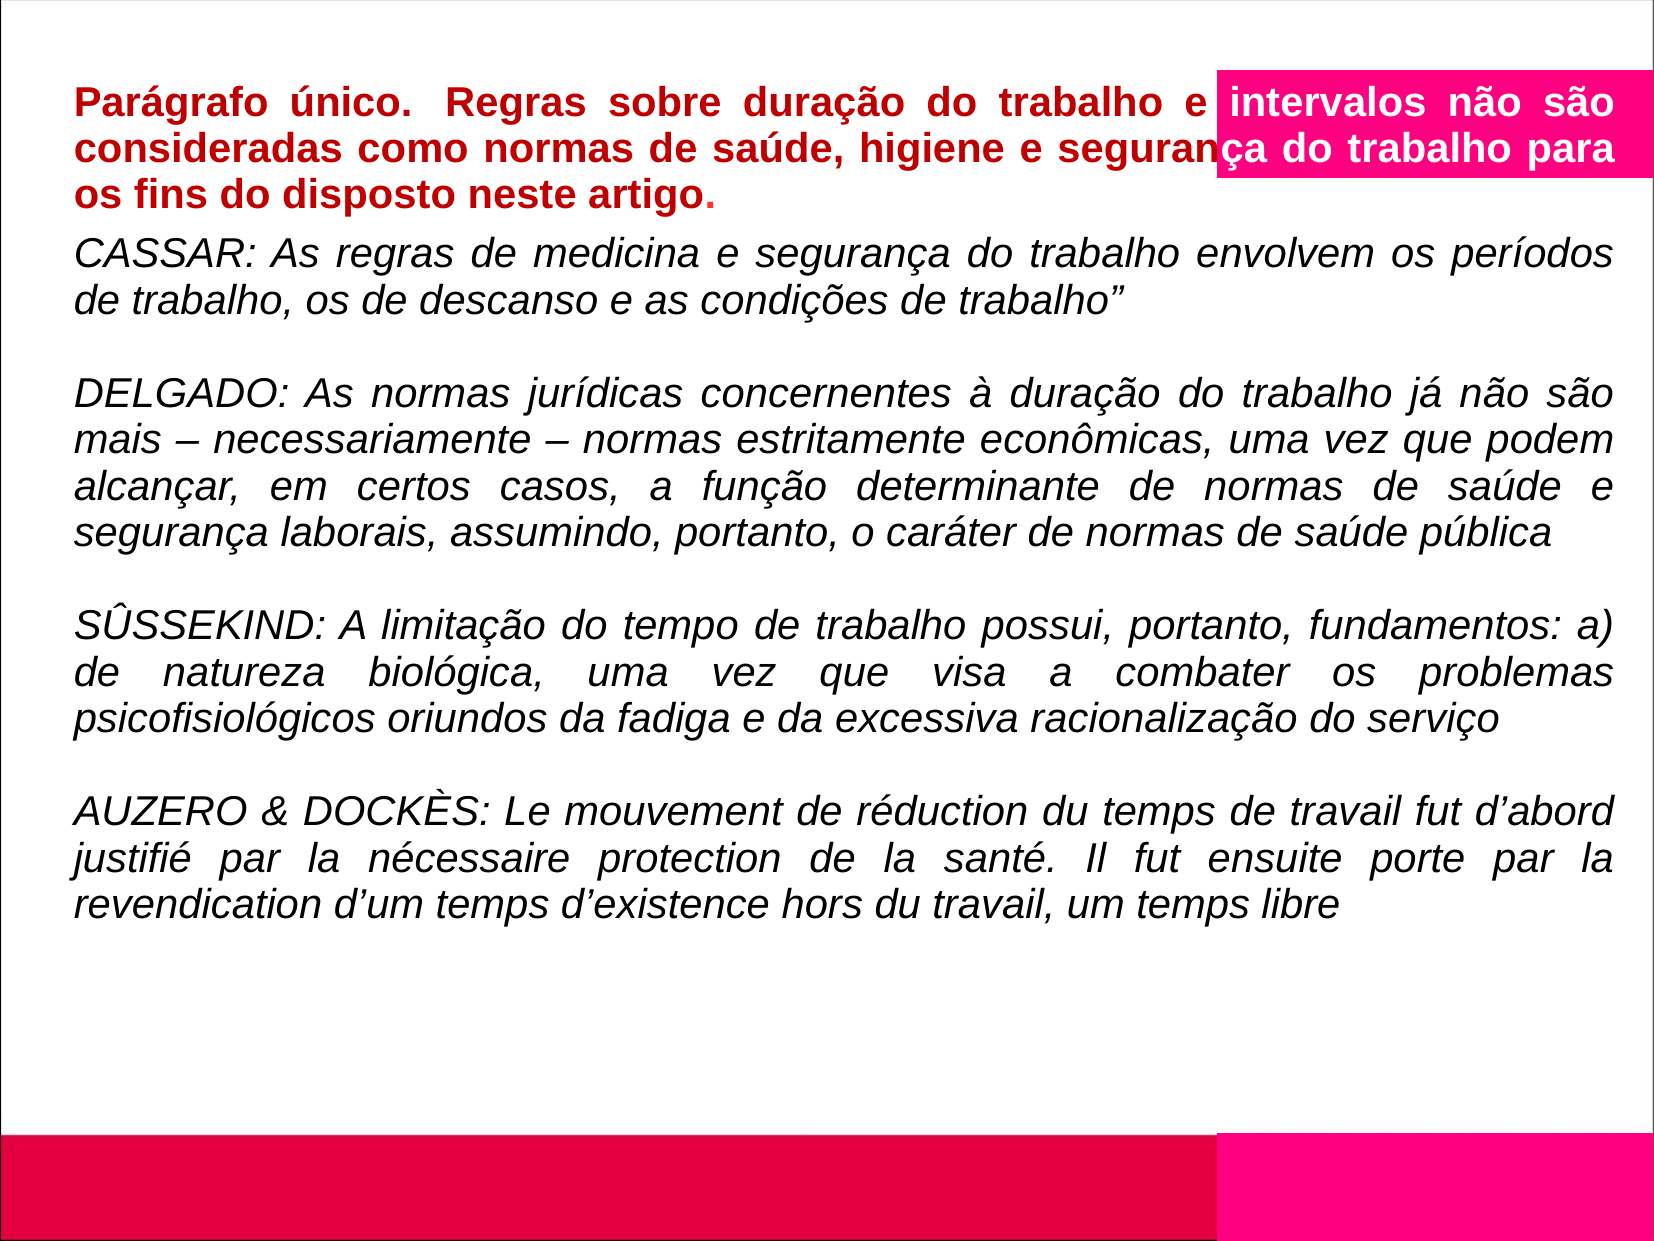

Parágrafo único.  Regras sobre duração do trabalho e intervalos não são consideradas como normas de saúde, higiene e segurança do trabalho para os fins do disposto neste artigo.
CASSAR: As regras de medicina e segurança do trabalho envolvem os períodos de trabalho, os de descanso e as condições de trabalho”
DELGADO: As normas jurídicas concernentes à duração do trabalho já não são mais – necessariamente – normas estritamente econômicas, uma vez que podem alcançar, em certos casos, a função determinante de normas de saúde e segurança laborais, assumindo, portanto, o caráter de normas de saúde pública
SÛSSEKIND: A limitação do tempo de trabalho possui, portanto, fundamentos: a) de natureza biológica, uma vez que visa a combater os problemas psicofisiológicos oriundos da fadiga e da excessiva racionalização do serviço
AUZERO & DOCKÈS: Le mouvement de réduction du temps de travail fut d’abord justifié par la nécessaire protection de la santé. Il fut ensuite porte par la revendication d’um temps d’existence hors du travail, um temps libre